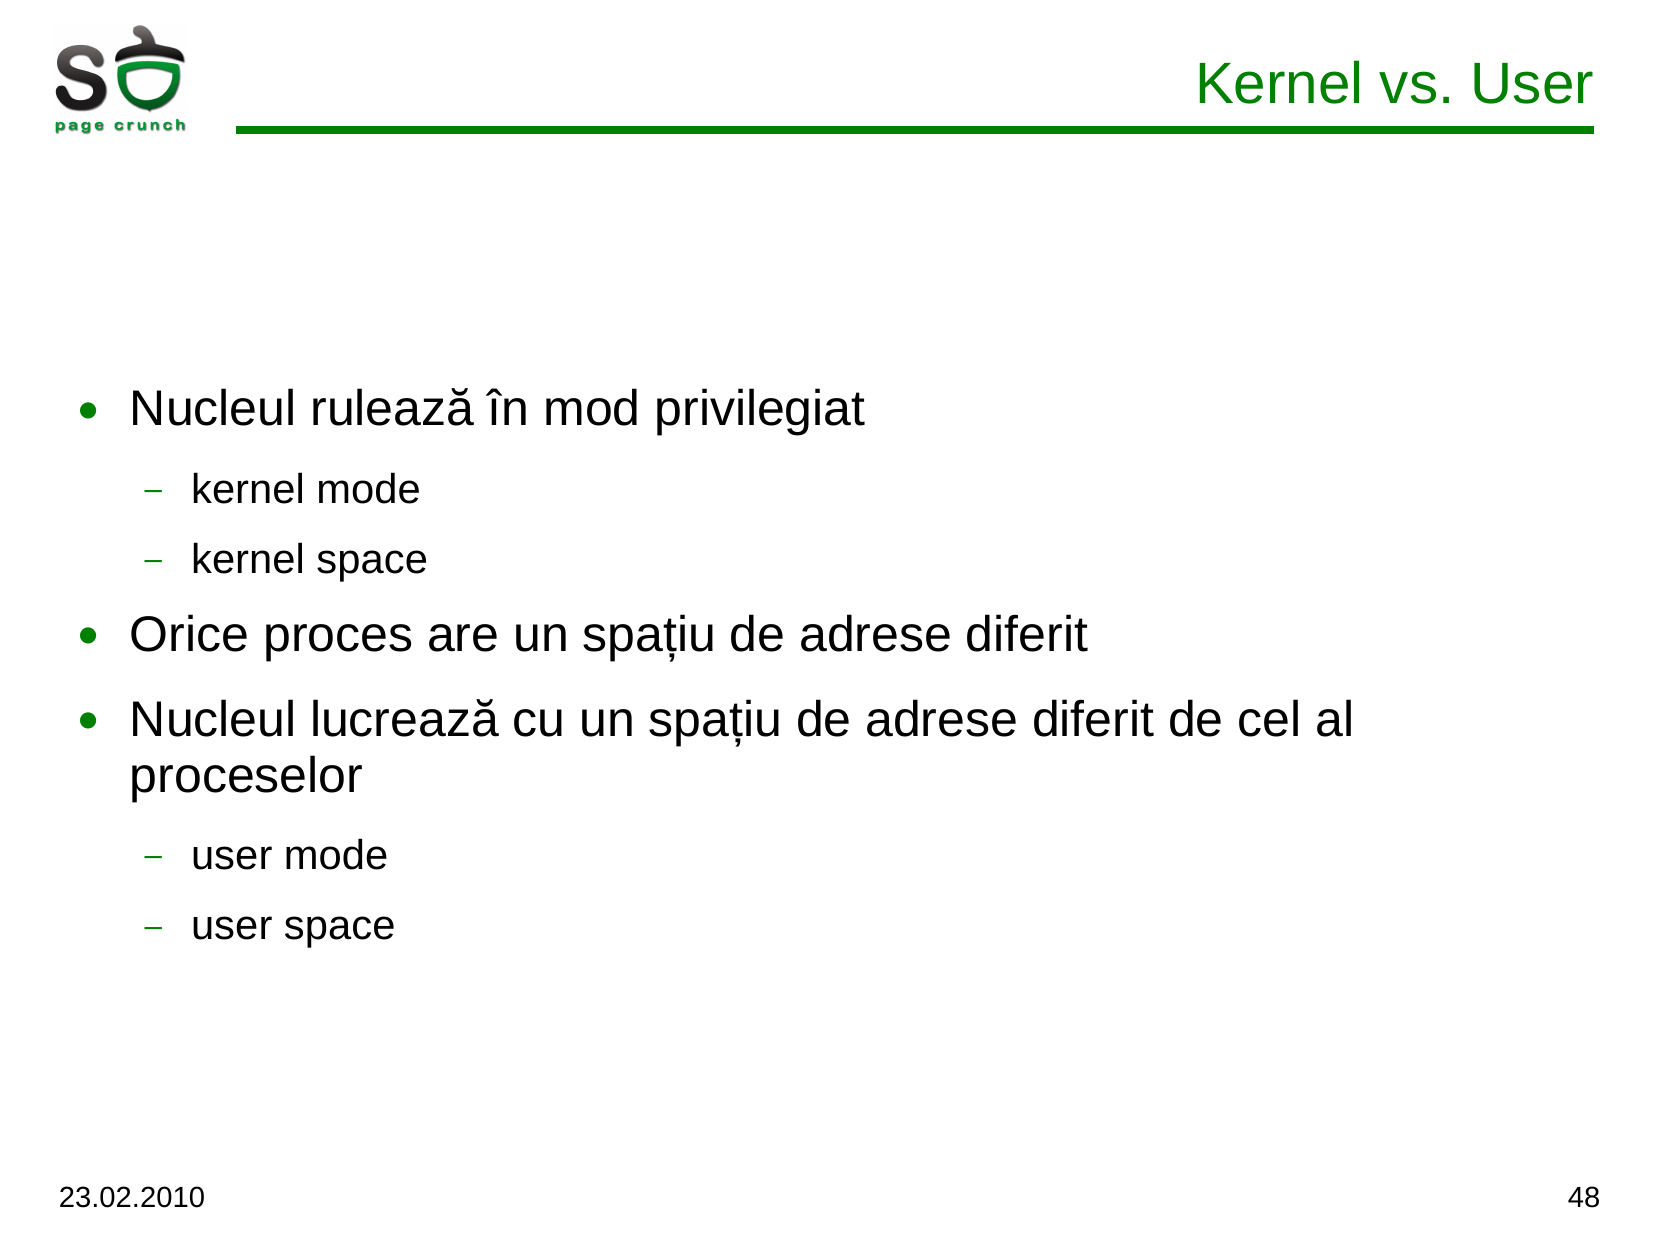

# Kernel vs. User
Nucleul rulează în mod privilegiat
kernel mode
kernel space
Orice proces are un spațiu de adrese diferit
Nucleul lucrează cu un spațiu de adrese diferit de cel al proceselor
user mode
user space
23.02.2010
48